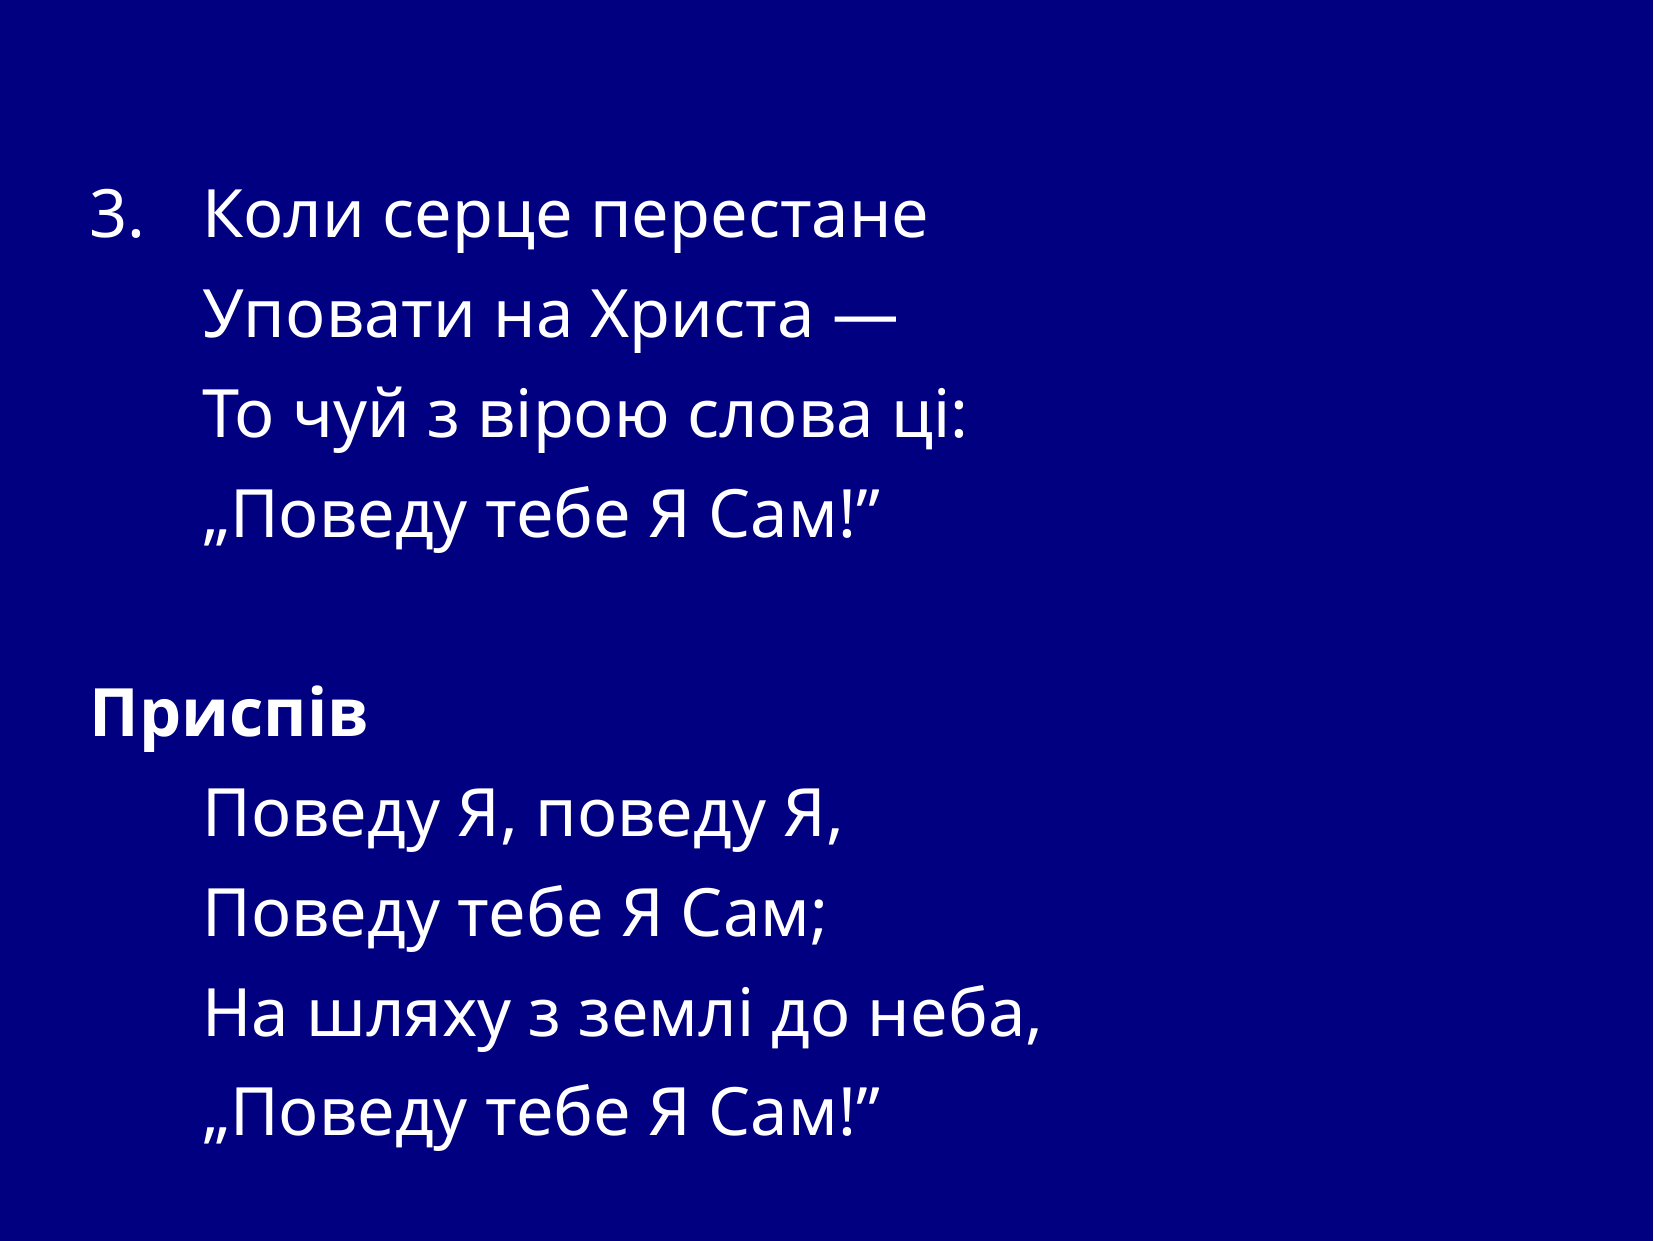

3.	Коли серце перестане
	Уповати на Христа ―
	То чуй з вірою слова ці:
	„Поведу тебе Я Сам!”
Приспів
	Поведу Я, поведу Я,
	Поведу тебе Я Сам;
	На шляху з землі до неба,
	„Поведу тебе Я Сам!”